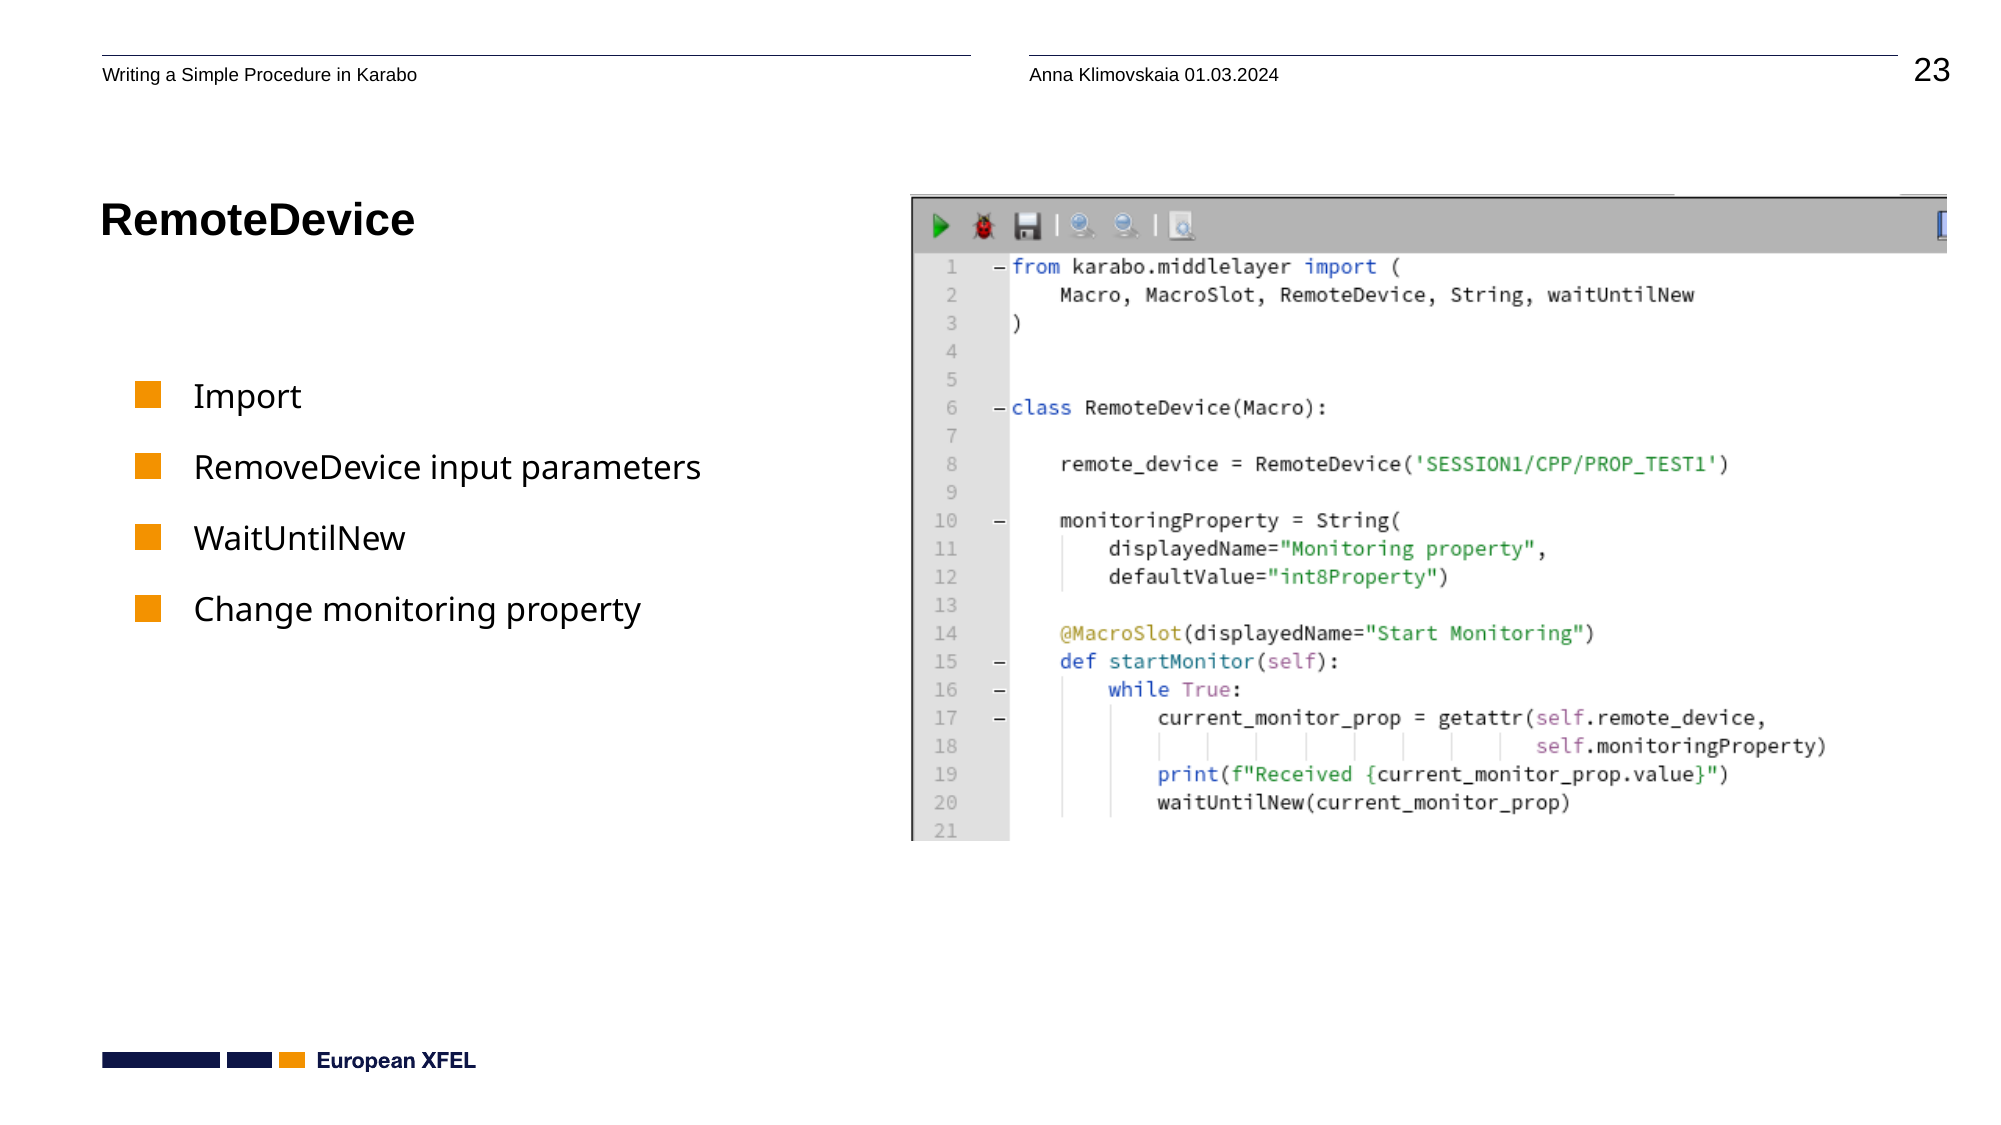

# RemoteDevice
Import
RemoveDevice input parameters
WaitUntilNew
Change monitoring property